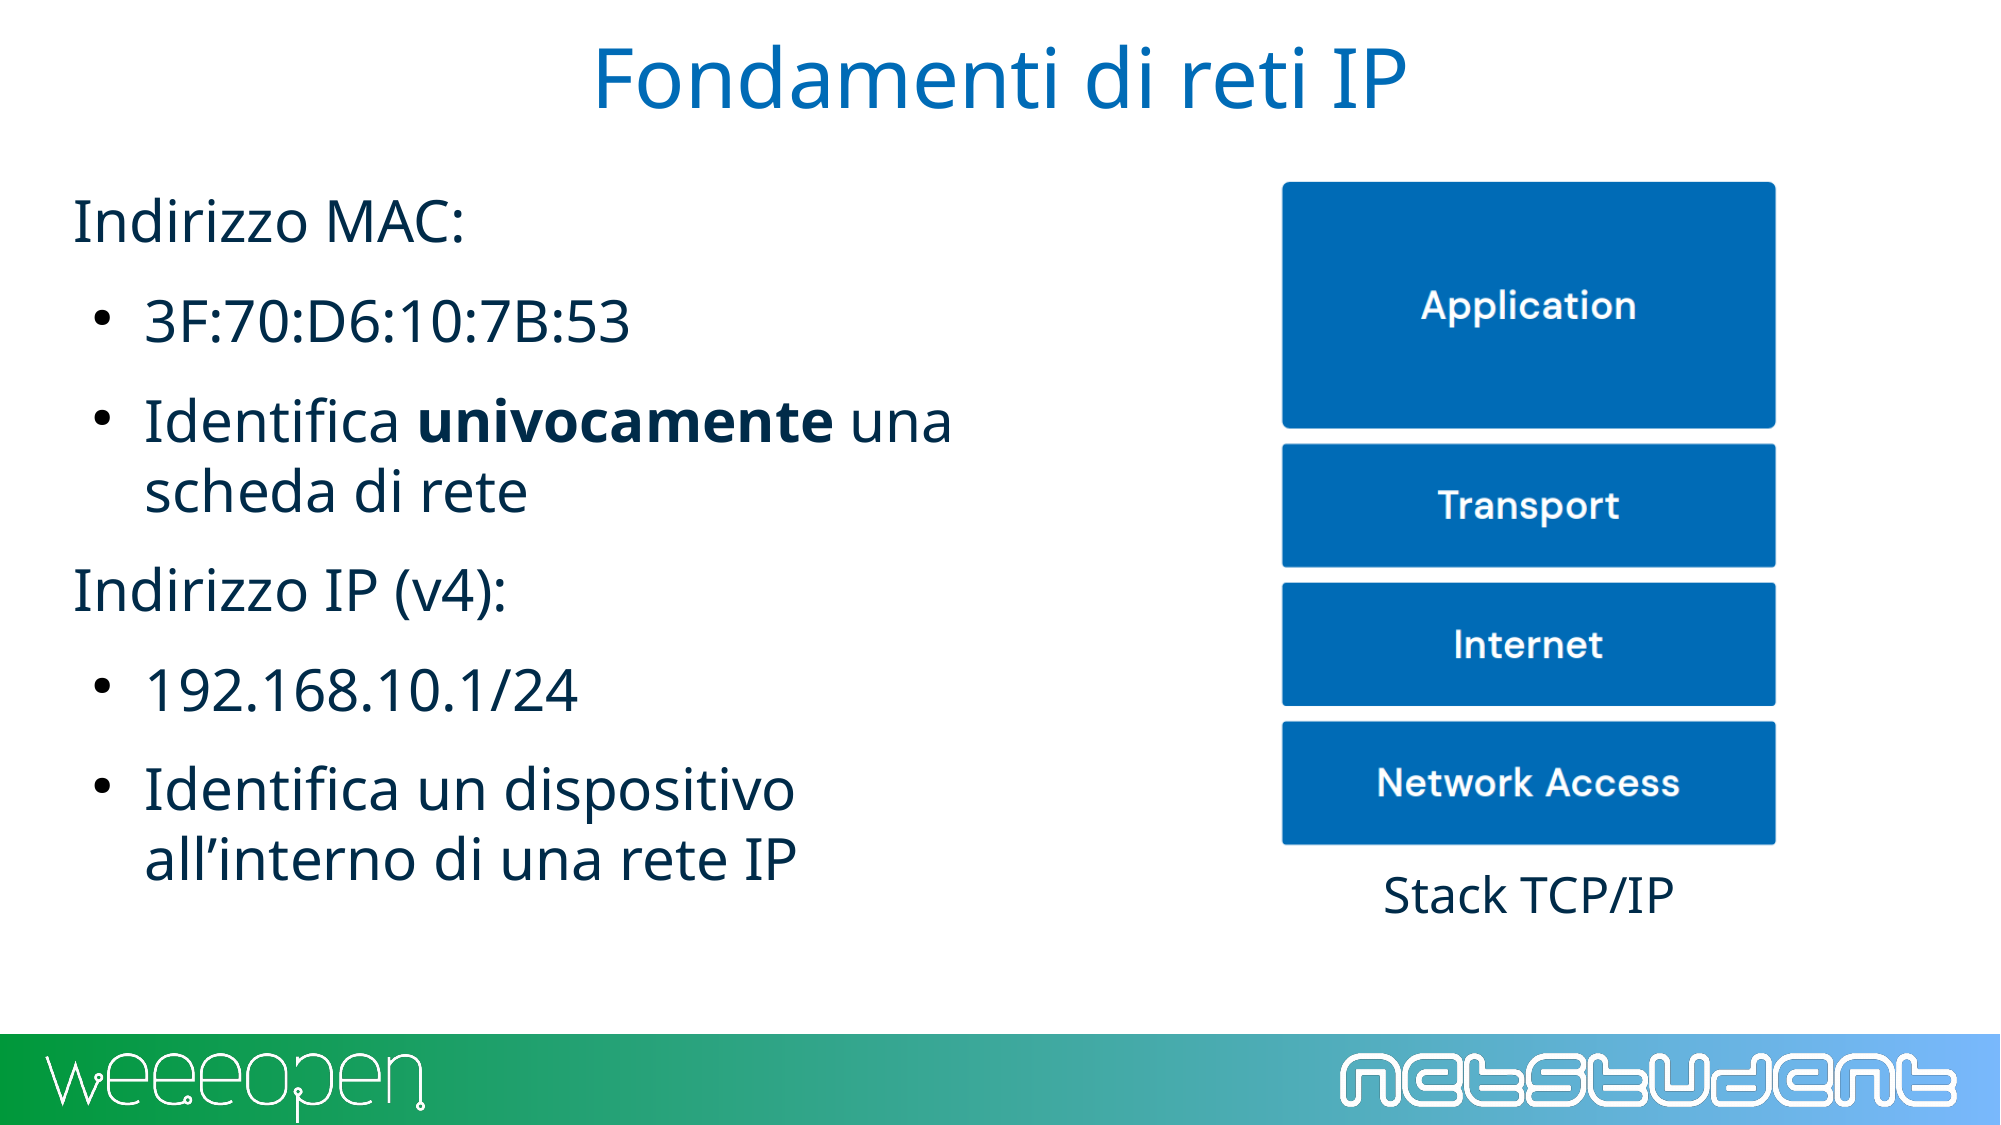

# Fondamenti di reti IP
Indirizzo MAC:
3F:70:D6:10:7B:53
Identifica univocamente una scheda di rete
Indirizzo IP (v4):
192.168.10.1/24
Identifica un dispositivo all’interno di una rete IP
Stack TCP/IP